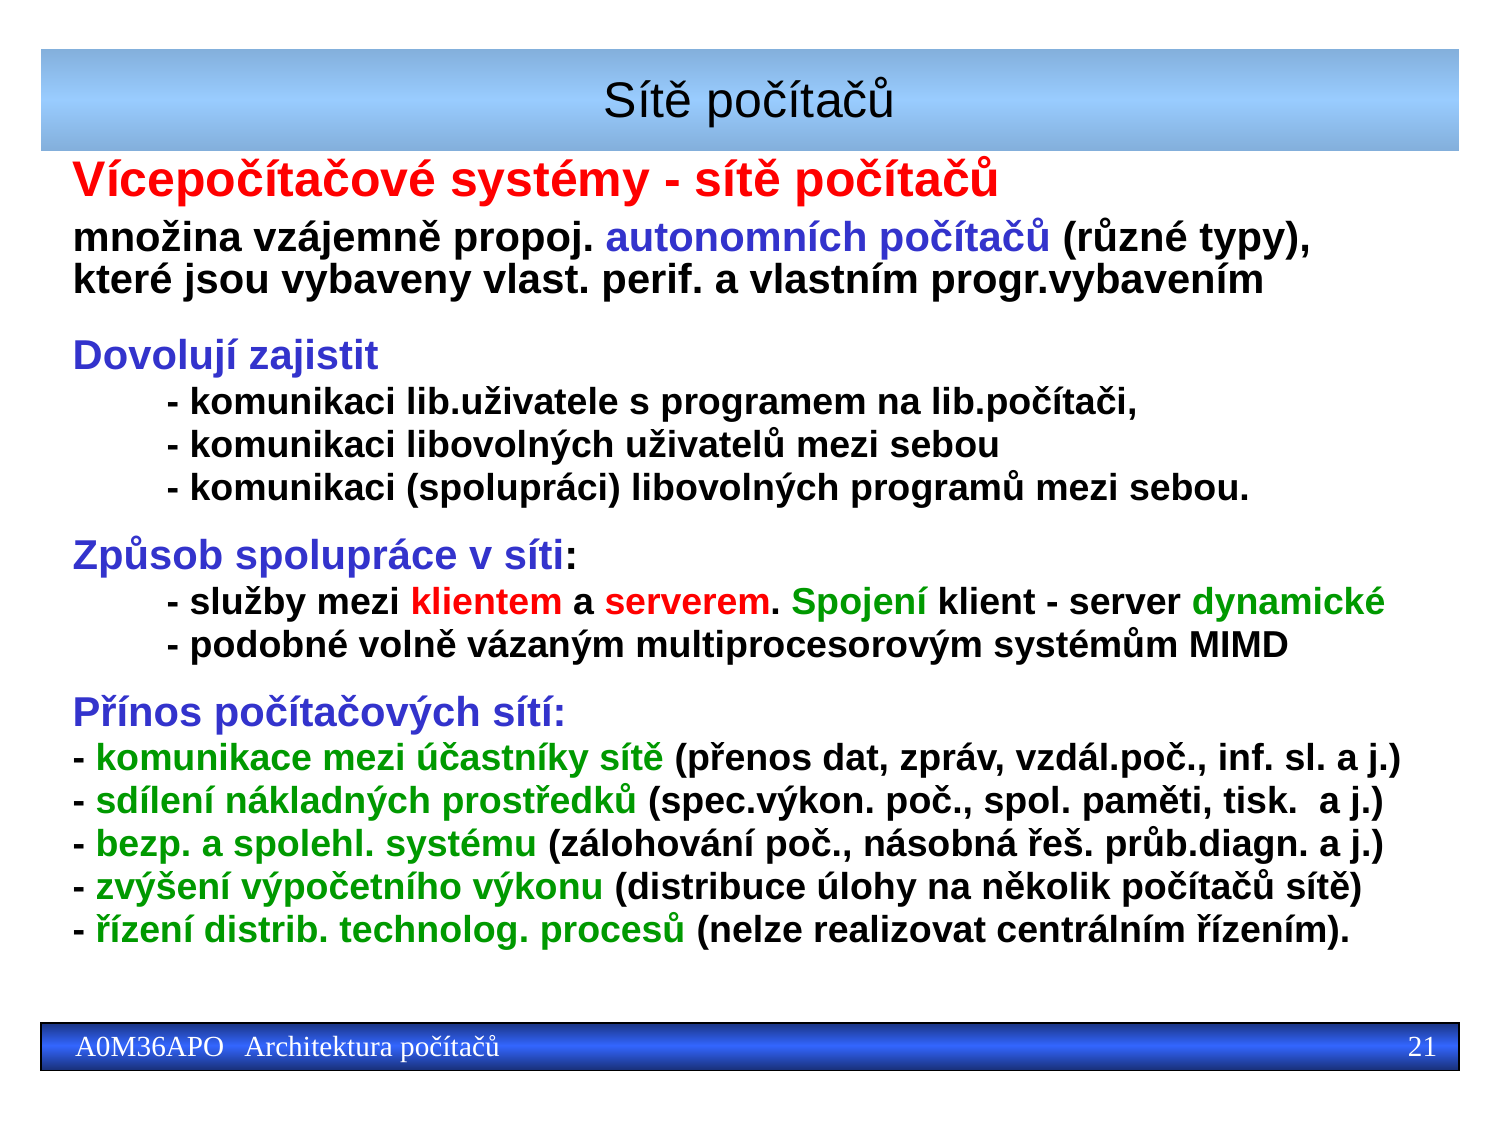

# Sítě počítačů
Vícepočítačové systémy - sítě počítačů
množina vzájemně propoj. autonomních počítačů (různé typy),
které jsou vybaveny vlast. perif. a vlastním progr.vybavením
Dovolují zajistit
- komunikaci lib.uživatele s programem na lib.počítači,
- komunikaci libovolných uživatelů mezi sebou
- komunikaci (spolupráci) libovolných programů mezi sebou.
Způsob spolupráce v síti:
- služby mezi klientem a serverem. Spojení klient - server dynamické
- podobné volně vázaným multiprocesorovým systémům MIMD
Přínos počítačových sítí:
- komunikace mezi účastníky sítě (přenos dat, zpráv, vzdál.poč., inf. sl. a j.)
- sdílení nákladných prostředků (spec.výkon. poč., spol. paměti, tisk. a j.)
- bezp. a spolehl. systému (zálohování poč., násobná řeš. průb.diagn. a j.)
- zvýšení výpočetního výkonu (distribuce úlohy na několik počítačů sítě)
- řízení distrib. technolog. procesů (nelze realizovat centrálním řízením).
A0M36APO Architektura počítačů
21